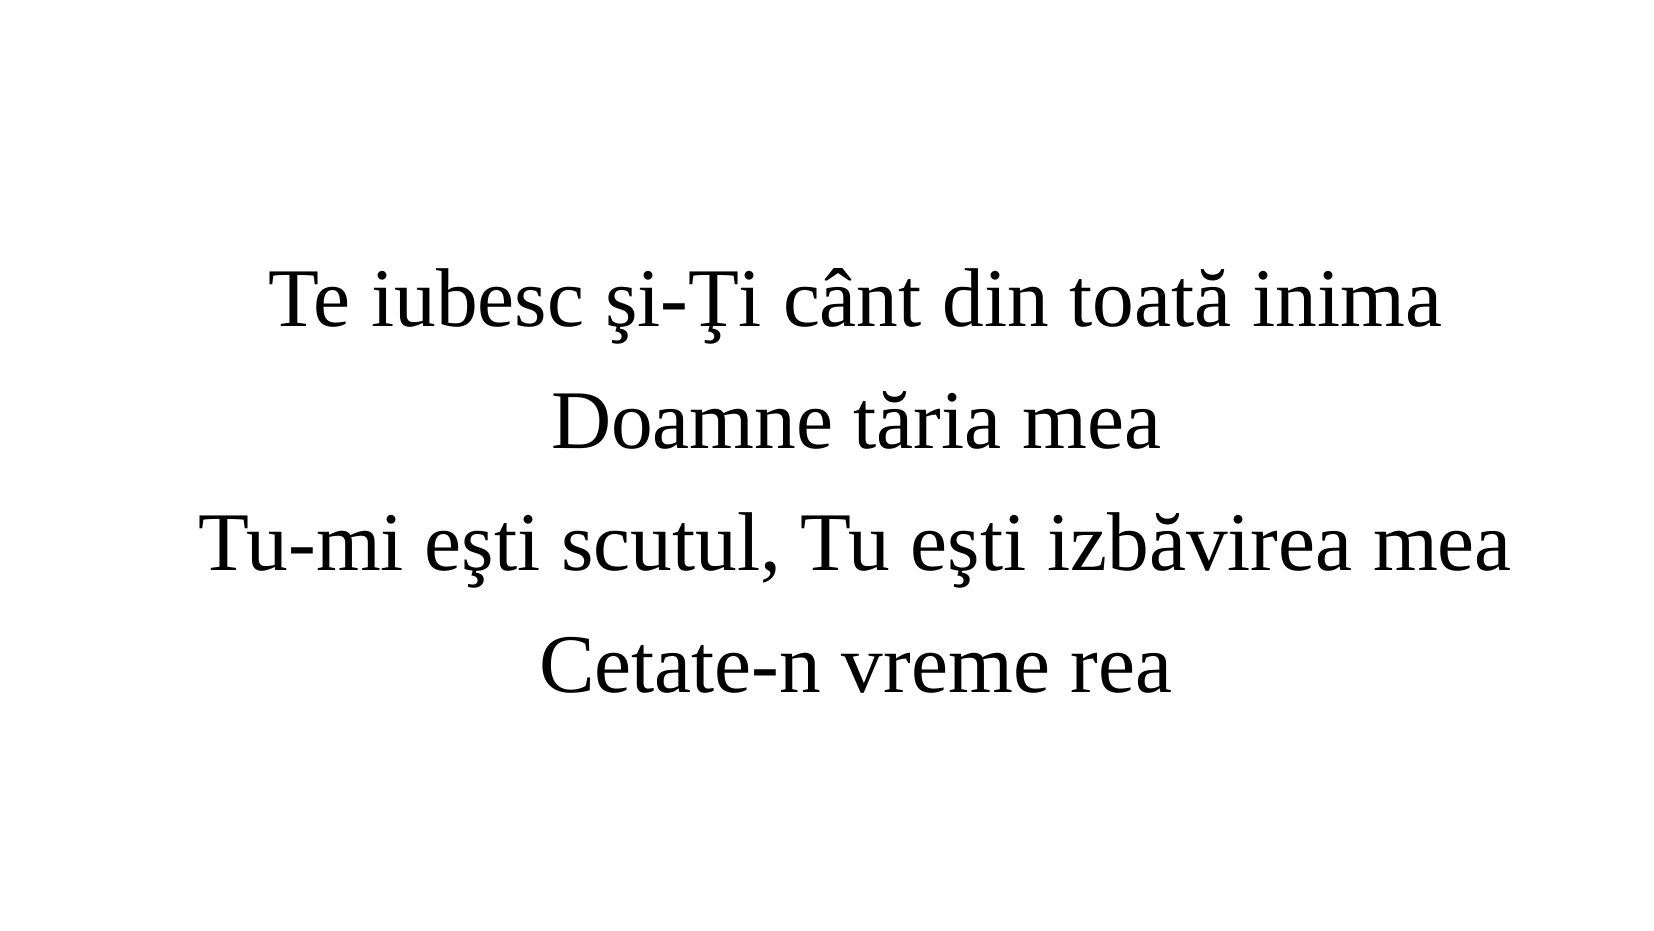

# Te iubesc şi-Ţi cânt din toată inima
Doamne tăria mea
Tu-mi eşti scutul, Tu eşti izbăvirea mea
Cetate-n vreme rea